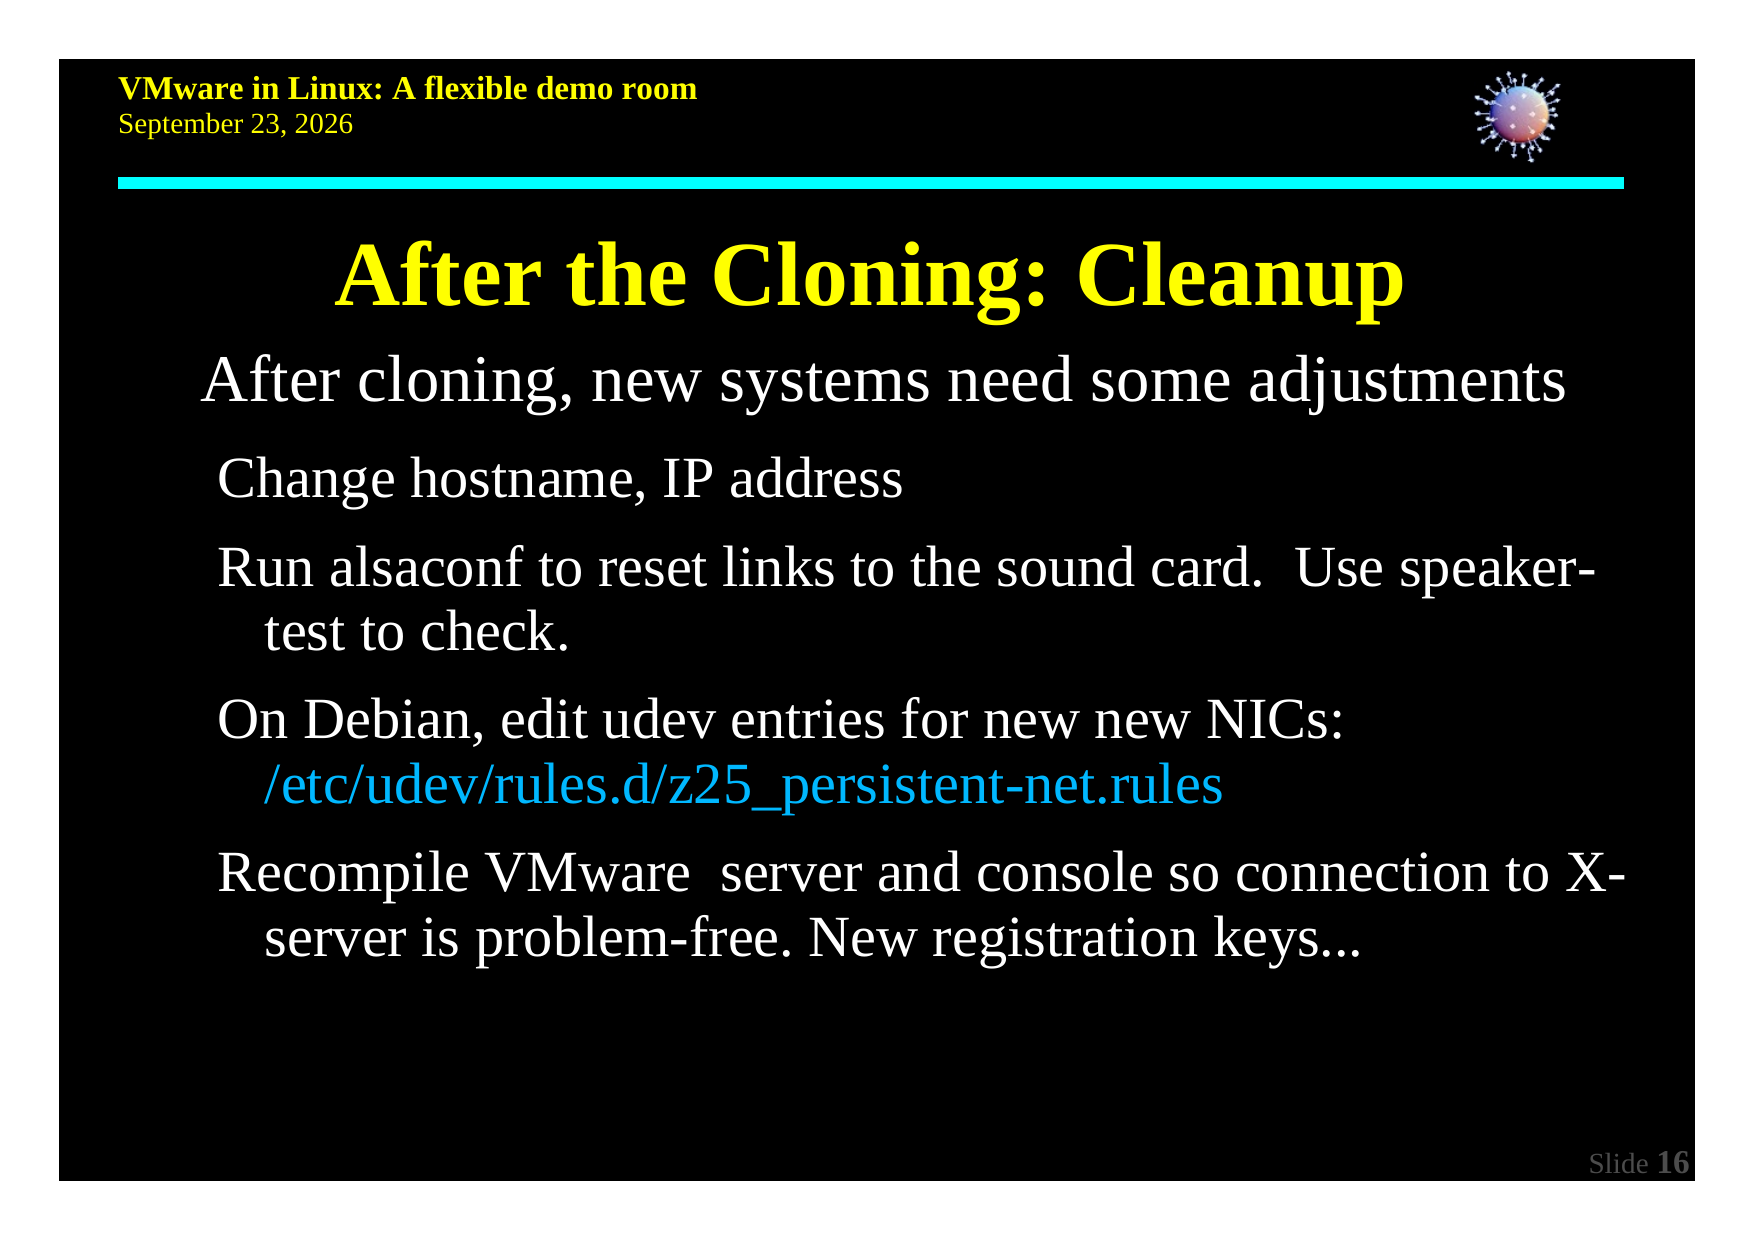

# After the Cloning: Cleanup
After cloning, new systems need some adjustments
Change hostname, IP address
Run alsaconf to reset links to the sound card. Use speaker-test to check.
On Debian, edit udev entries for new new NICs: /etc/udev/rules.d/z25_persistent-net.rules
Recompile VMware server and console so connection to X-server is problem-free. New registration keys...